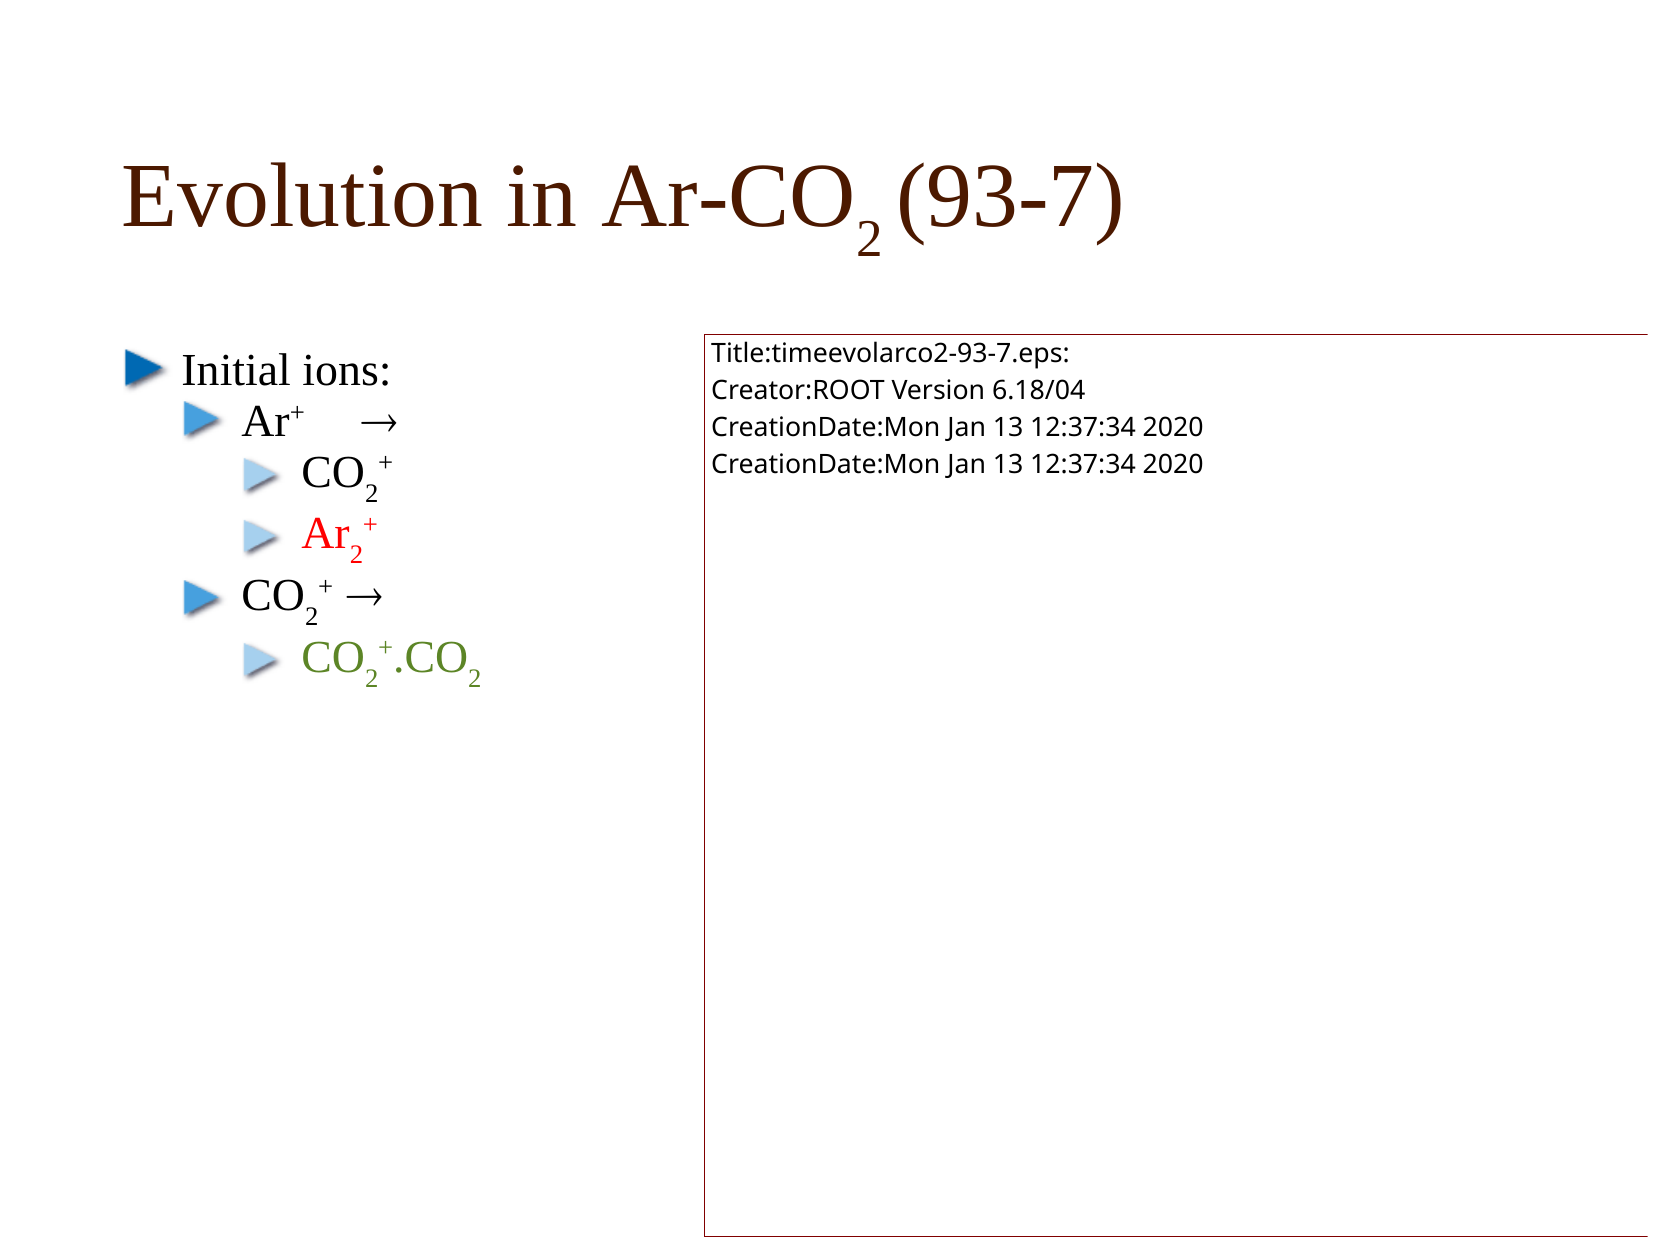

# Evolution in Ar-CO2 (93-7)
Initial ions:
Ar+ 	
CO2+
Ar2+
CO2+ 
CO2+.CO2